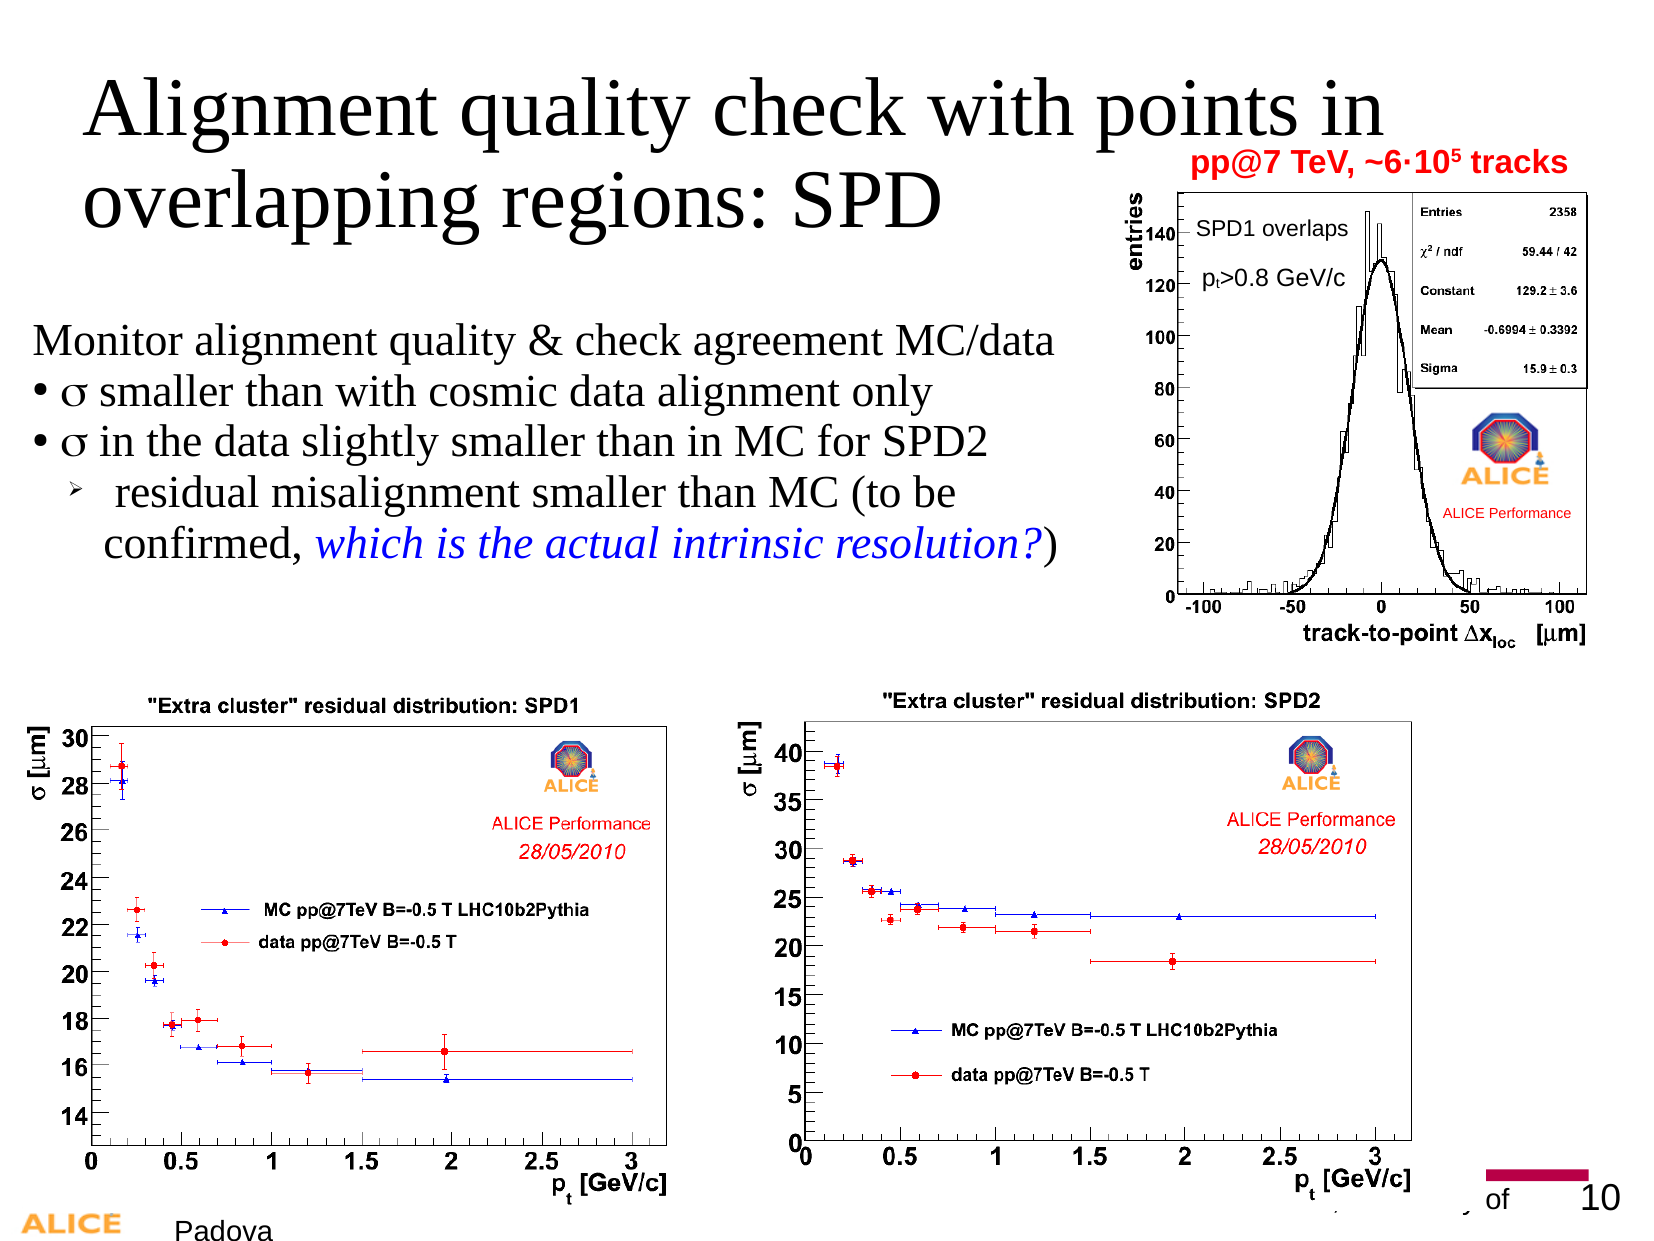

# Alignment quality check with points in overlapping regions: SPD
pp@7 TeV, ~6·105 tracks
SPD1 overlaps
pt>0.8 GeV/c
ALICE Performance
Monitor alignment quality & check agreement MC/data
 s smaller than with cosmic data alignment only
 s in the data slightly smaller than in MC for SPD2
 residual misalignment smaller than MC (to be confirmed, which is the actual intrinsic resolution?)
Loch Lomond, 07/06/2010 		 Vertex 2010 		 A. Rossi, University of Padova
10
2008 cosmic data
2010 JINST 5 P03003